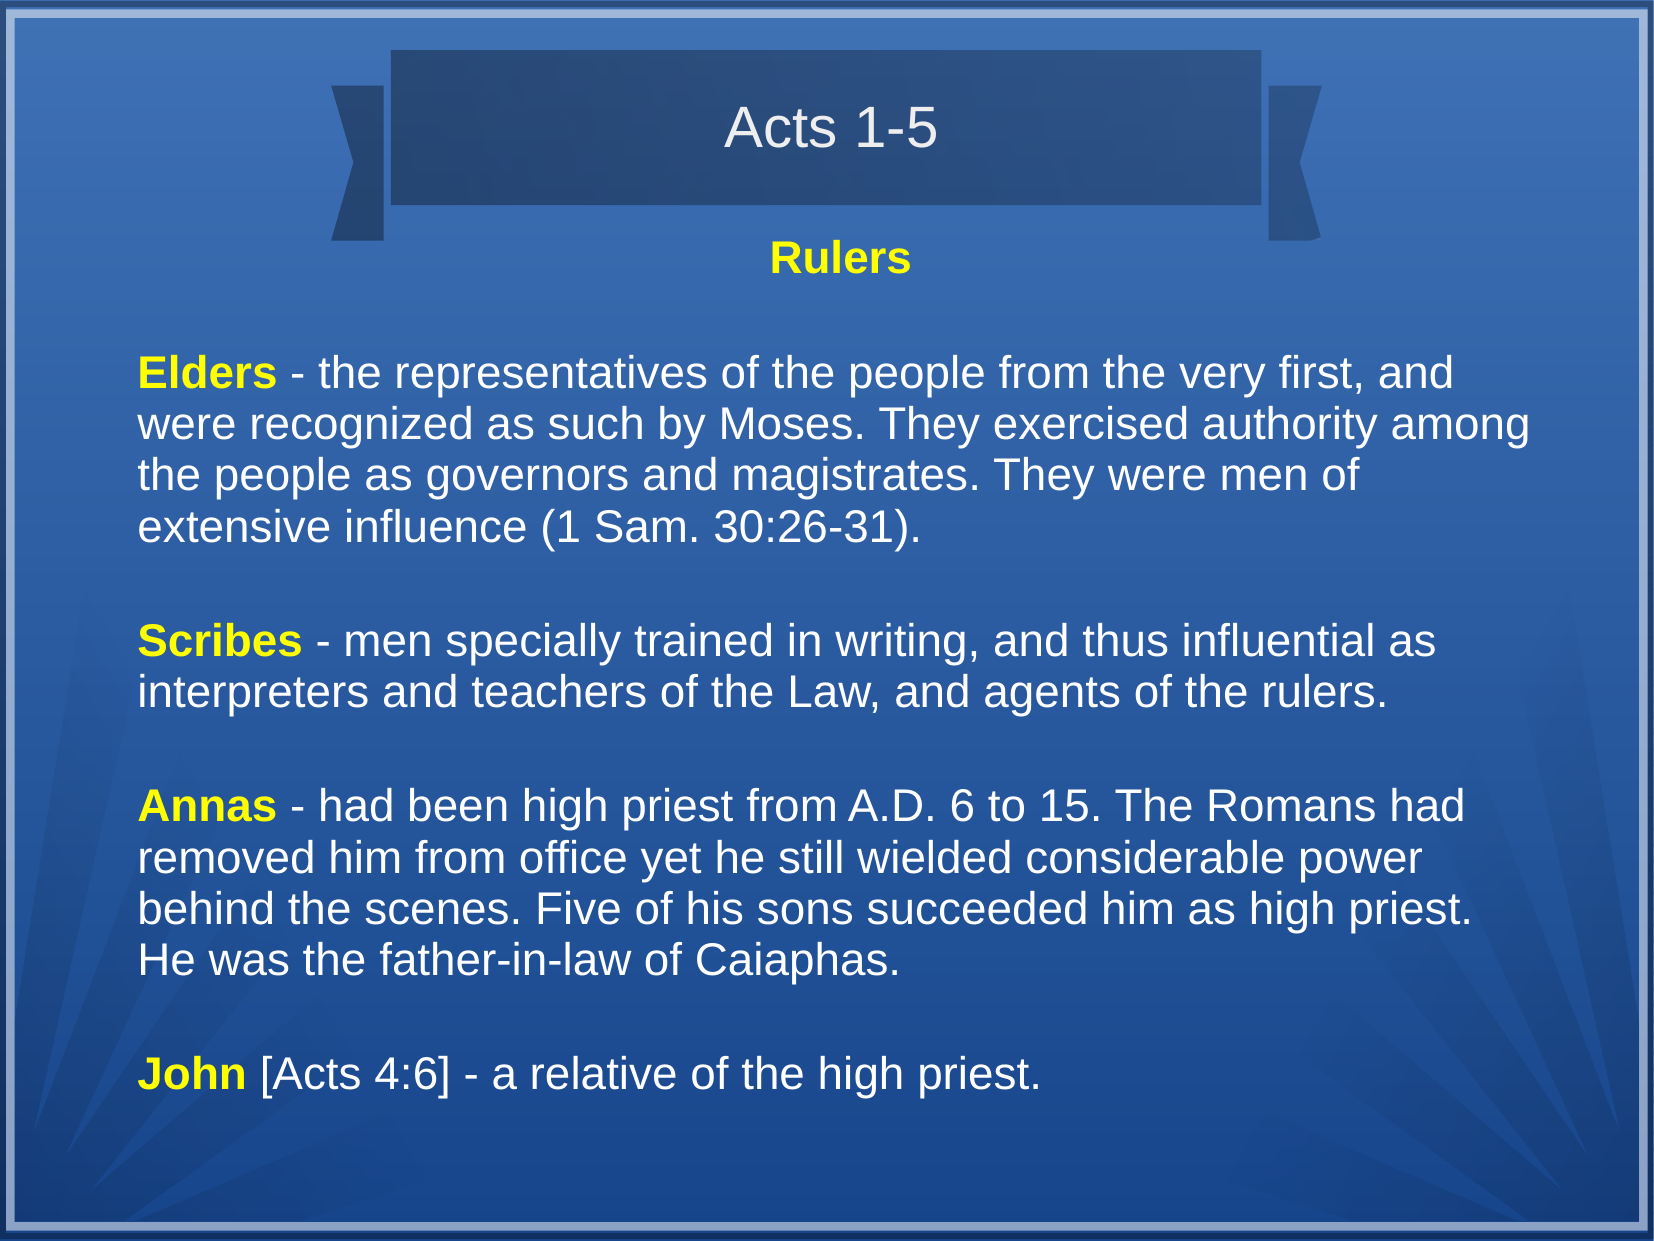

Acts 1-5
Rulers
Elders - the representatives of the people from the very first, and were recognized as such by Moses. They exercised authority among the people as governors and magistrates. They were men of extensive influence (1 Sam. 30:26-31).
Scribes - men specially trained in writing, and thus influential as interpreters and teachers of the Law, and agents of the rulers.
Annas - had been high priest from A.D. 6 to 15. The Romans had removed him from office yet he still wielded considerable power behind the scenes. Five of his sons succeeded him as high priest. He was the father-in-law of Caiaphas.
John [Acts 4:6] - a relative of the high priest.